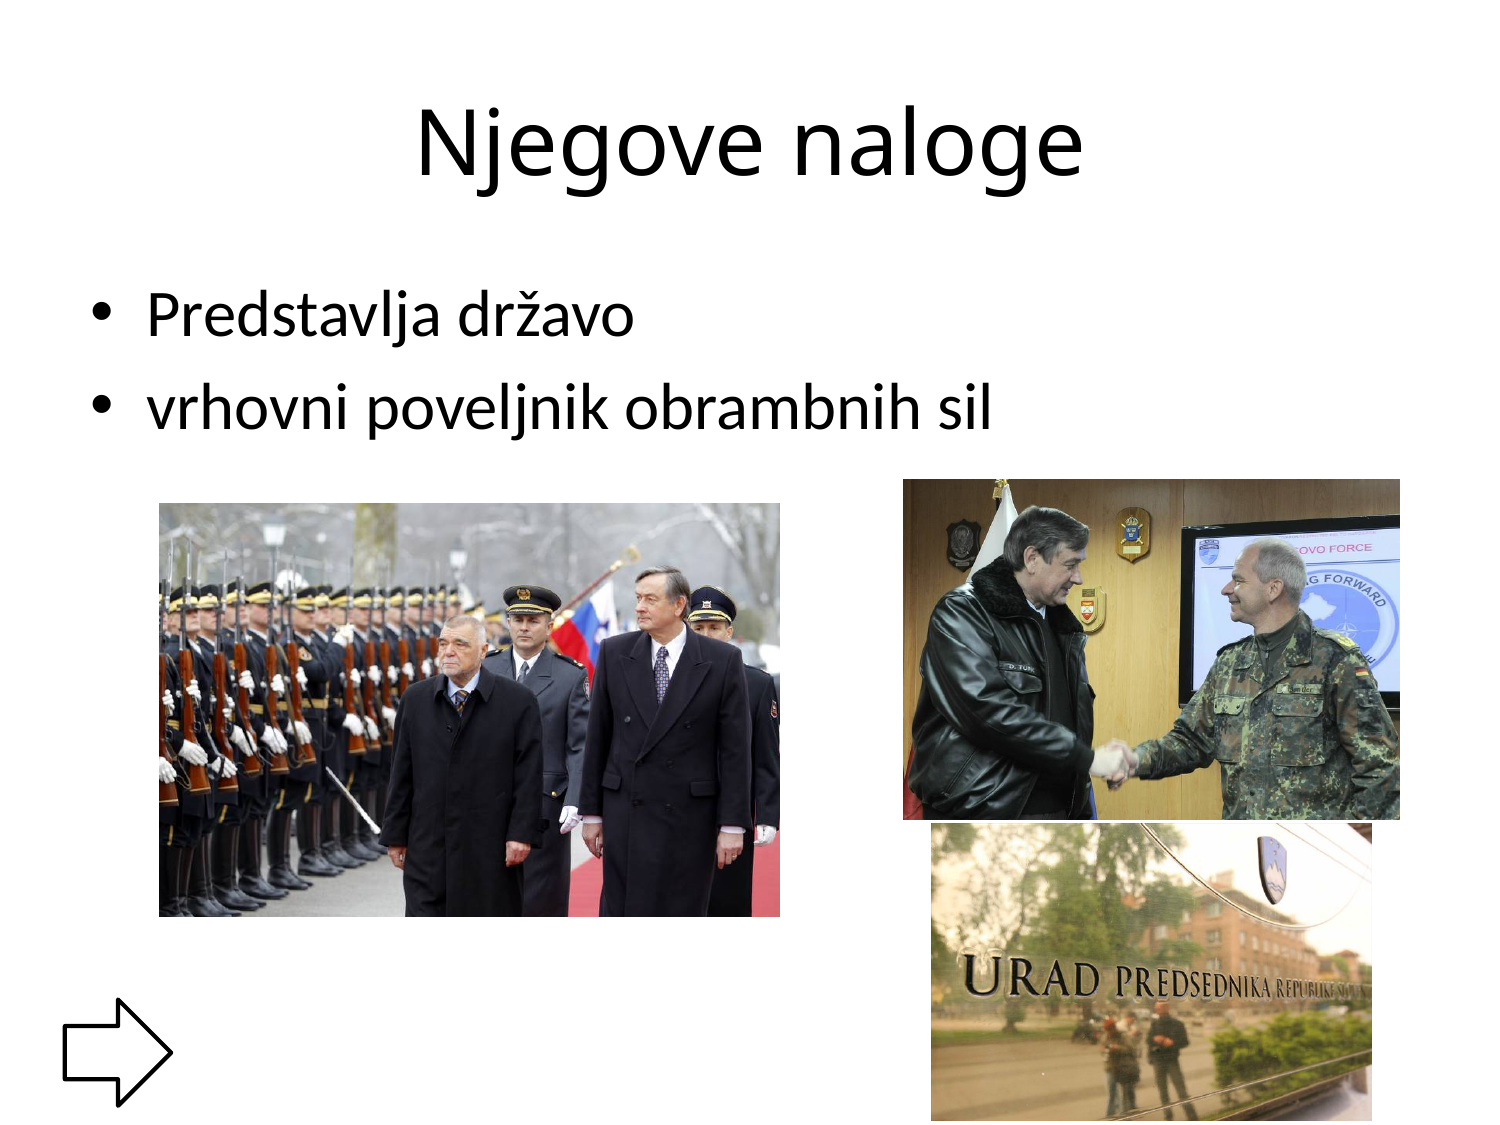

# Njegove naloge
Predstavlja državo
vrhovni poveljnik obrambnih sil